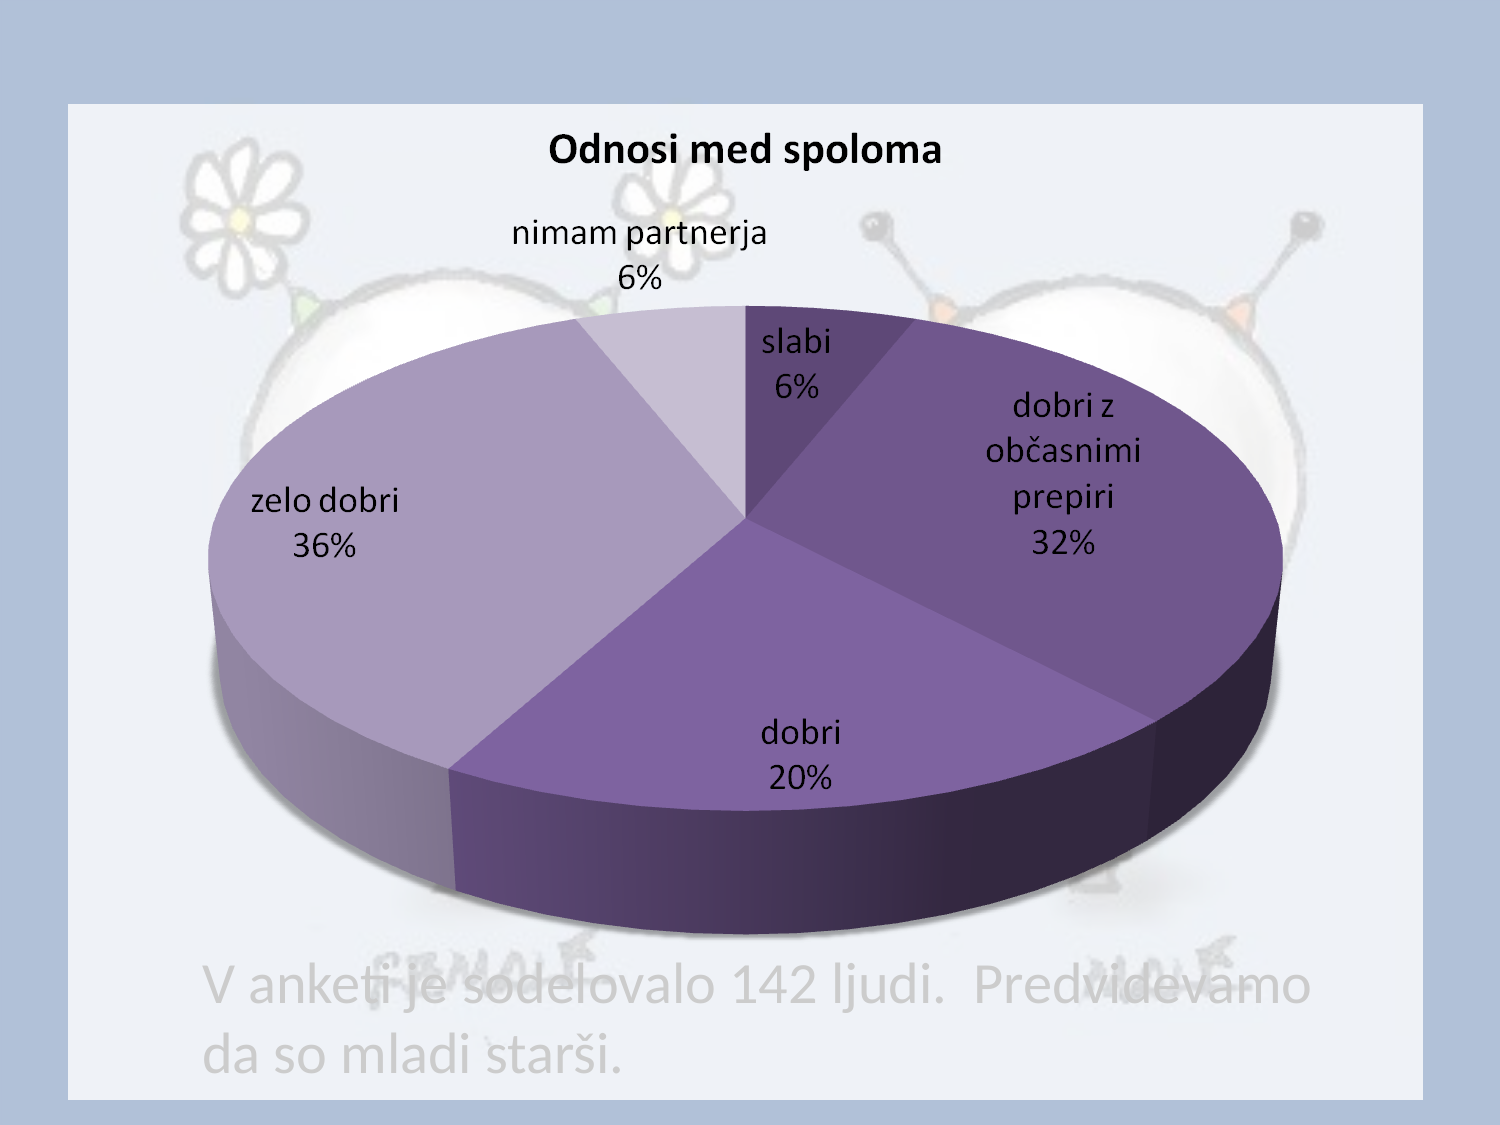

V anketi je sodelovalo 142 ljudi. Predvidevamo da so mladi starši.